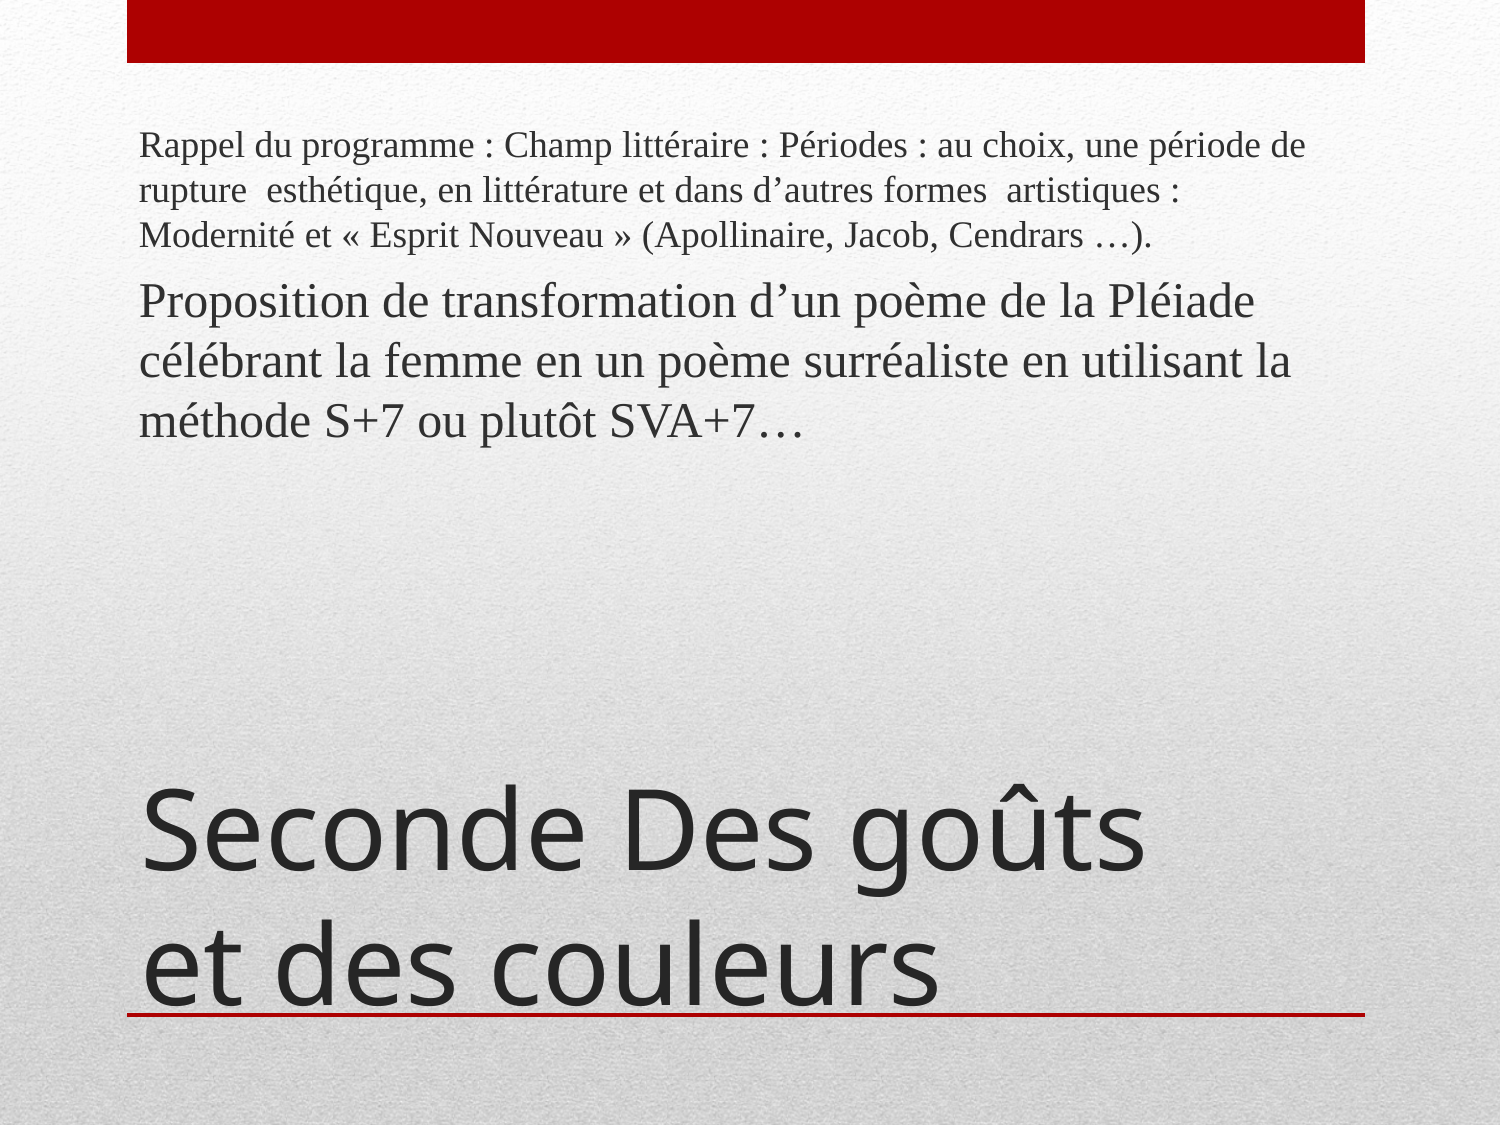

Rappel du programme : Champ littéraire : Périodes : au choix, une période de rupture esthétique, en littérature et dans d’autres formes artistiques : Modernité et « Esprit Nouveau » (Apollinaire, Jacob, Cendrars …).
Proposition de transformation d’un poème de la Pléiade célébrant la femme en un poème surréaliste en utilisant la méthode S+7 ou plutôt SVA+7…
# Seconde Des goûts et des couleurs